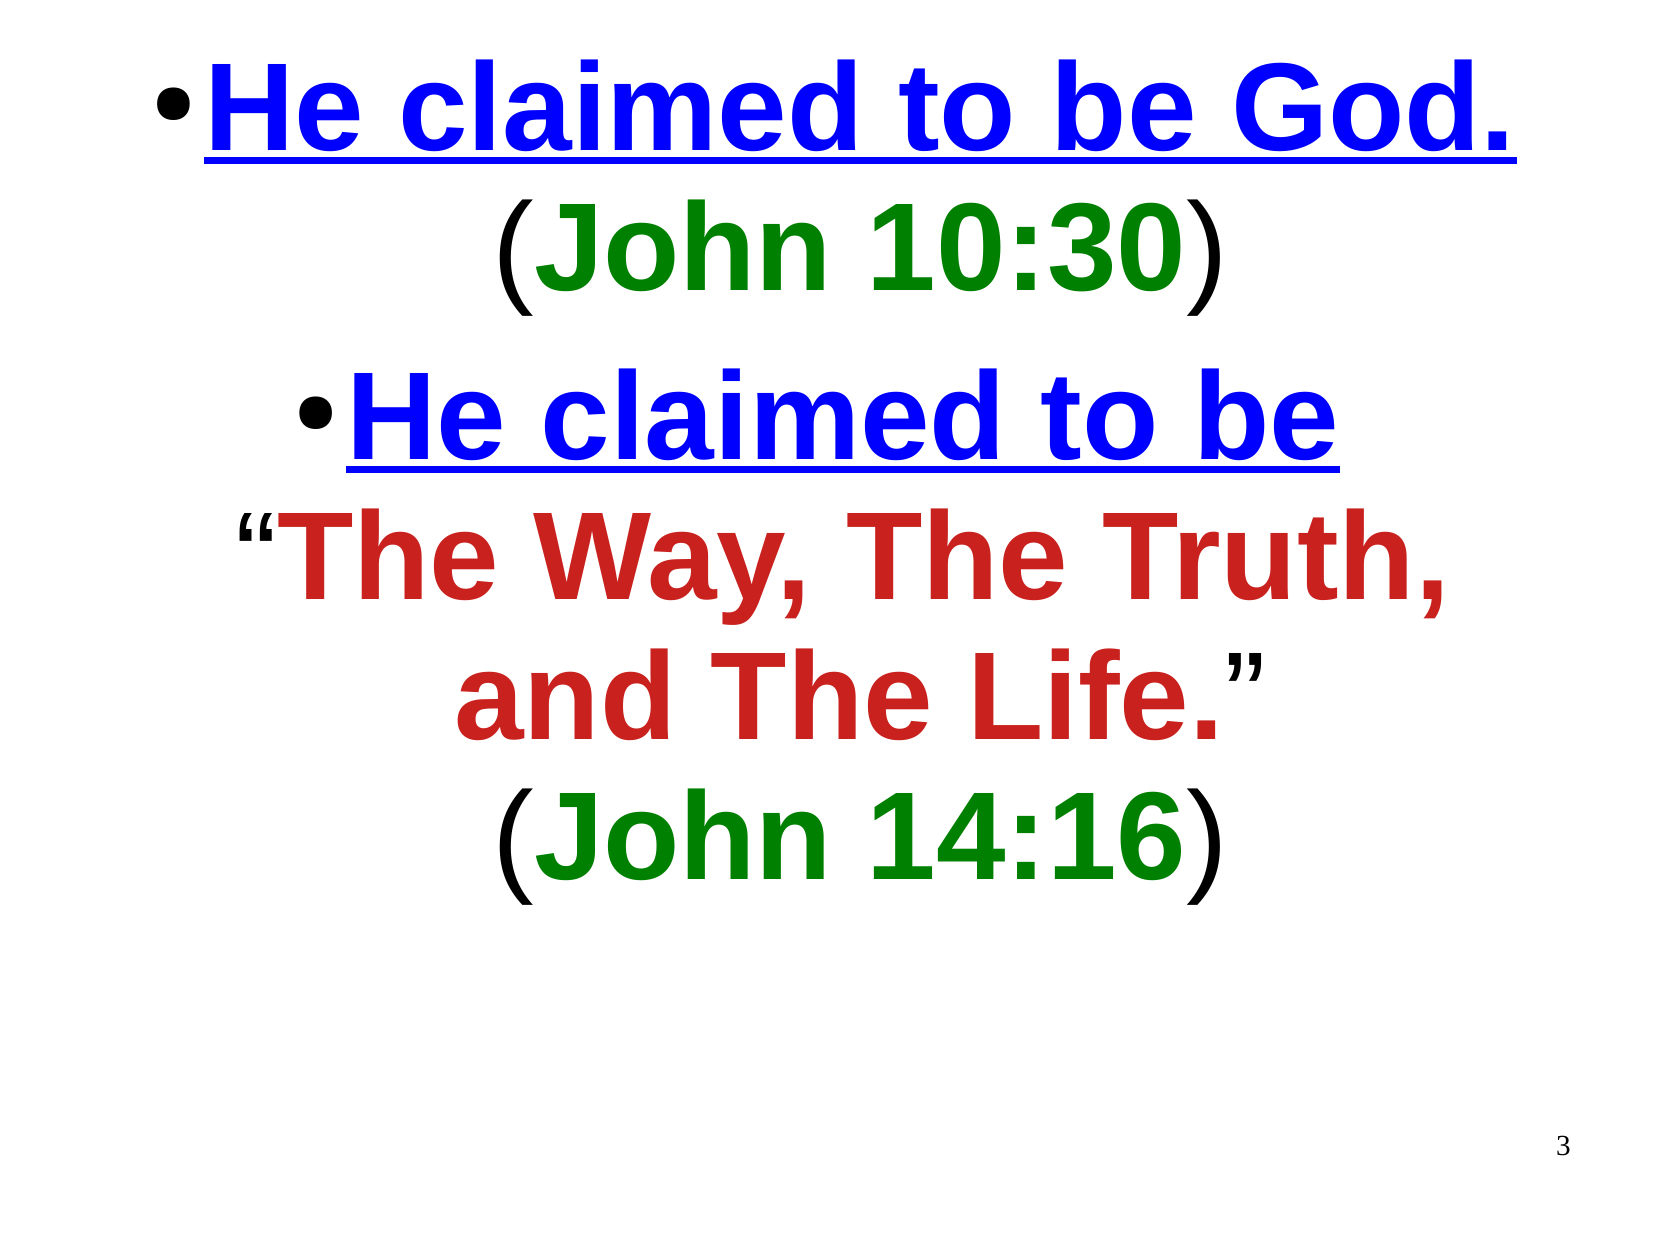

# He claimed to be God. (John 10:30)
He claimed to be
“The Way, The Truth,
and The Life.”
(John 14:16)
3